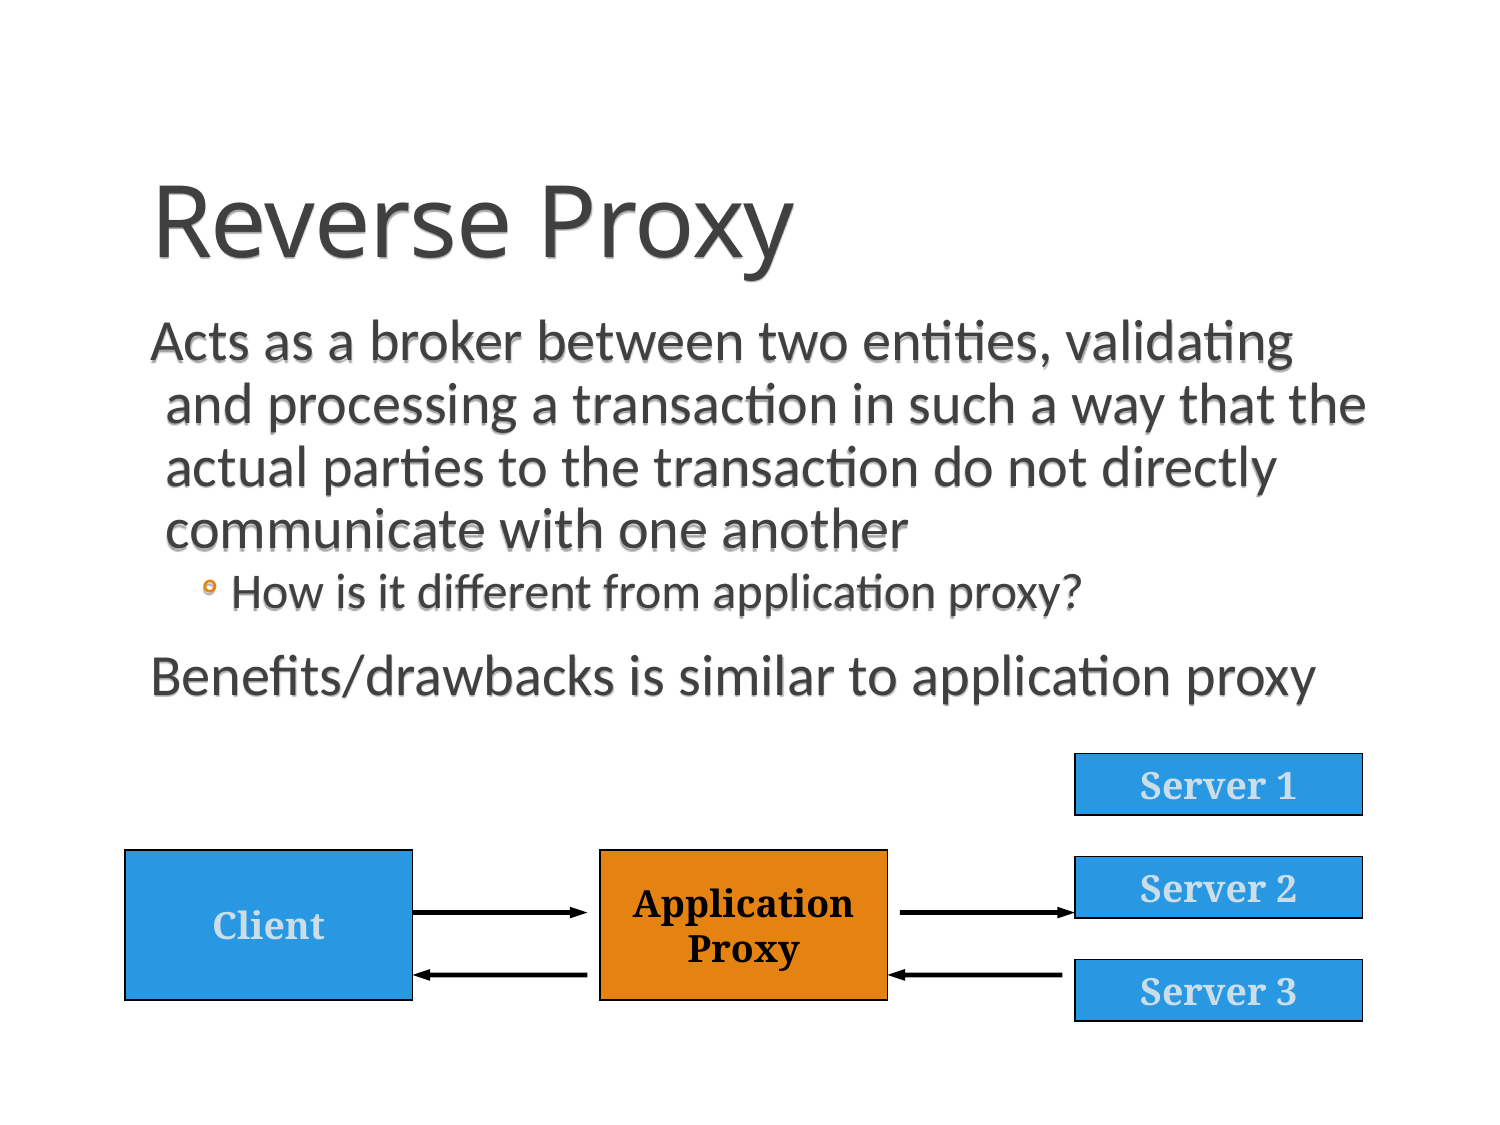

# Reverse Proxy
Acts as a broker between two entities, validating and processing a transaction in such a way that the actual parties to the transaction do not directly communicate with one another
How is it different from application proxy?
Benefits/drawbacks is similar to application proxy
Server 1
Client
Application Proxy
Server 2
Server 3
Copyright © Ricci IEONG for UST training 2024
18